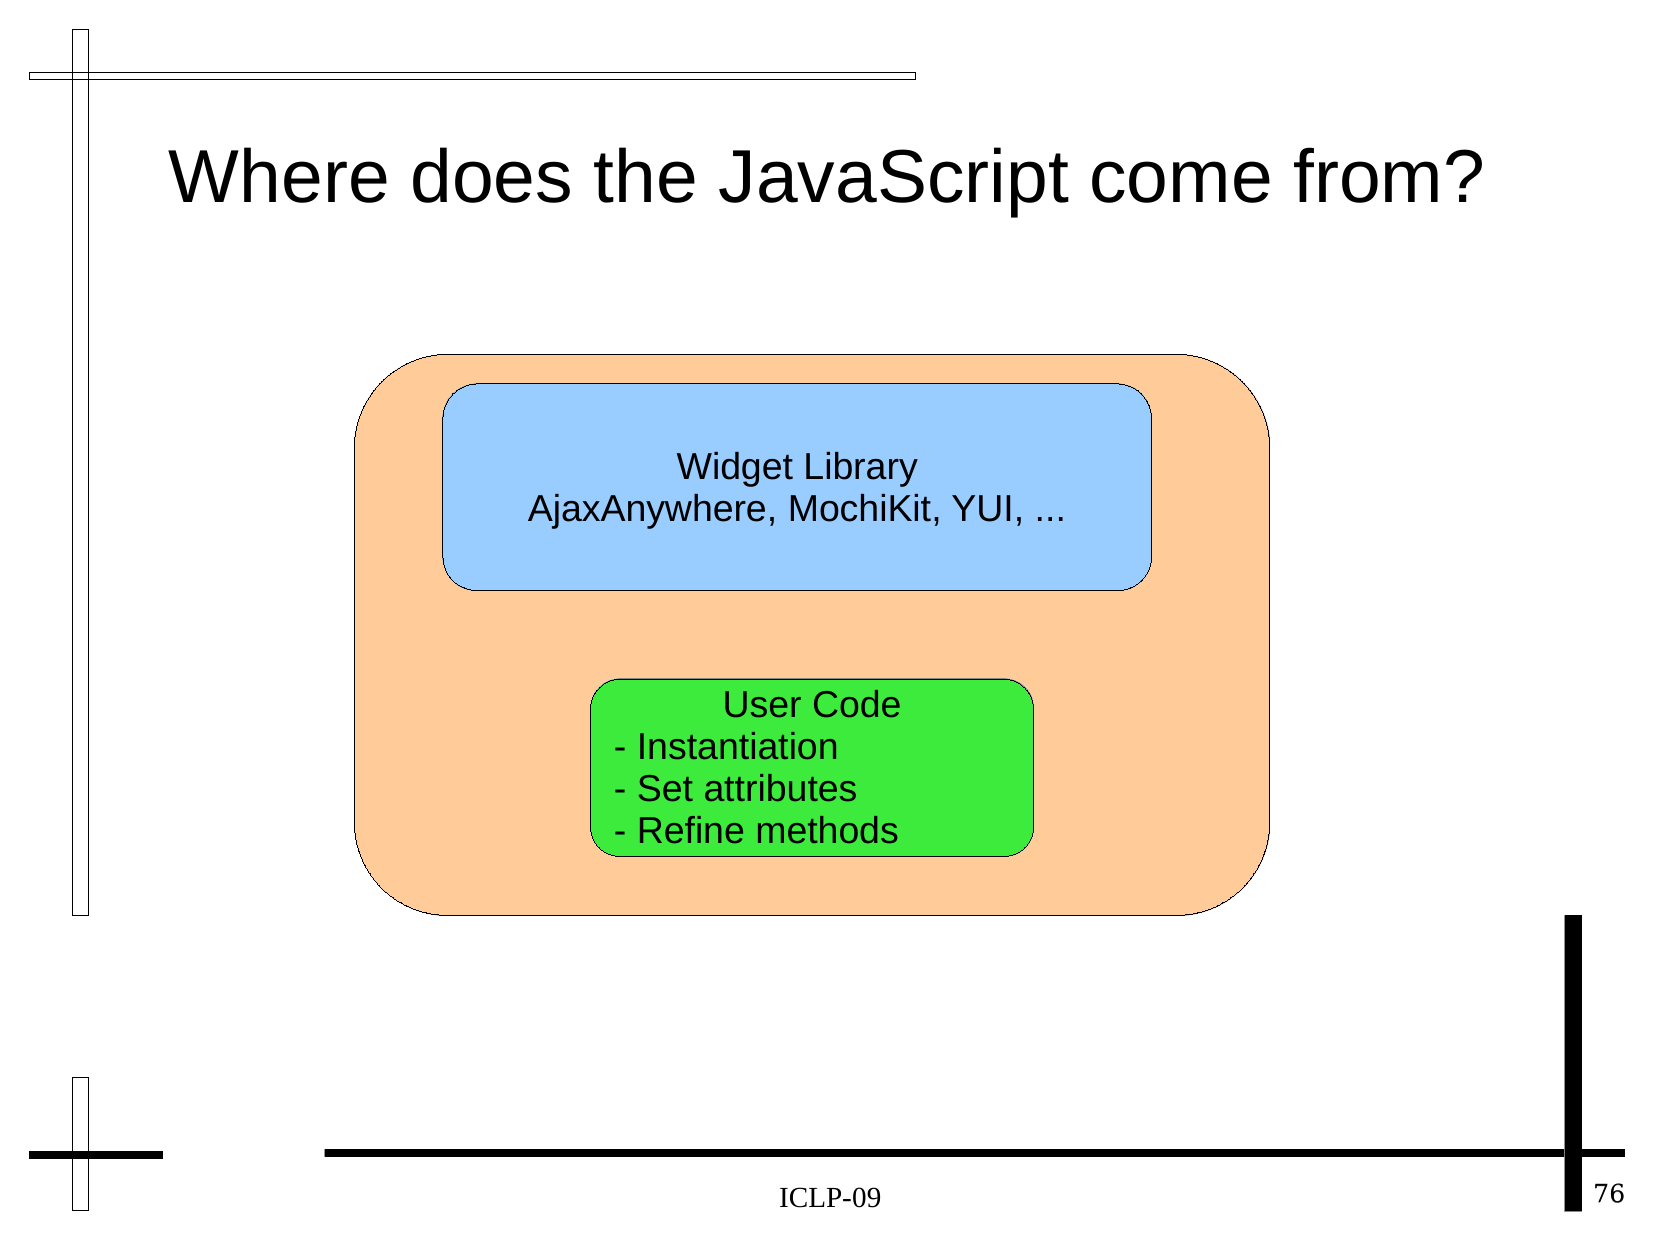

# Where does the JavaScript come from?
Widget Library
AjaxAnywhere, MochiKit, YUI, ...
User Code
- Instantiation
- Set attributes
- Refine methods